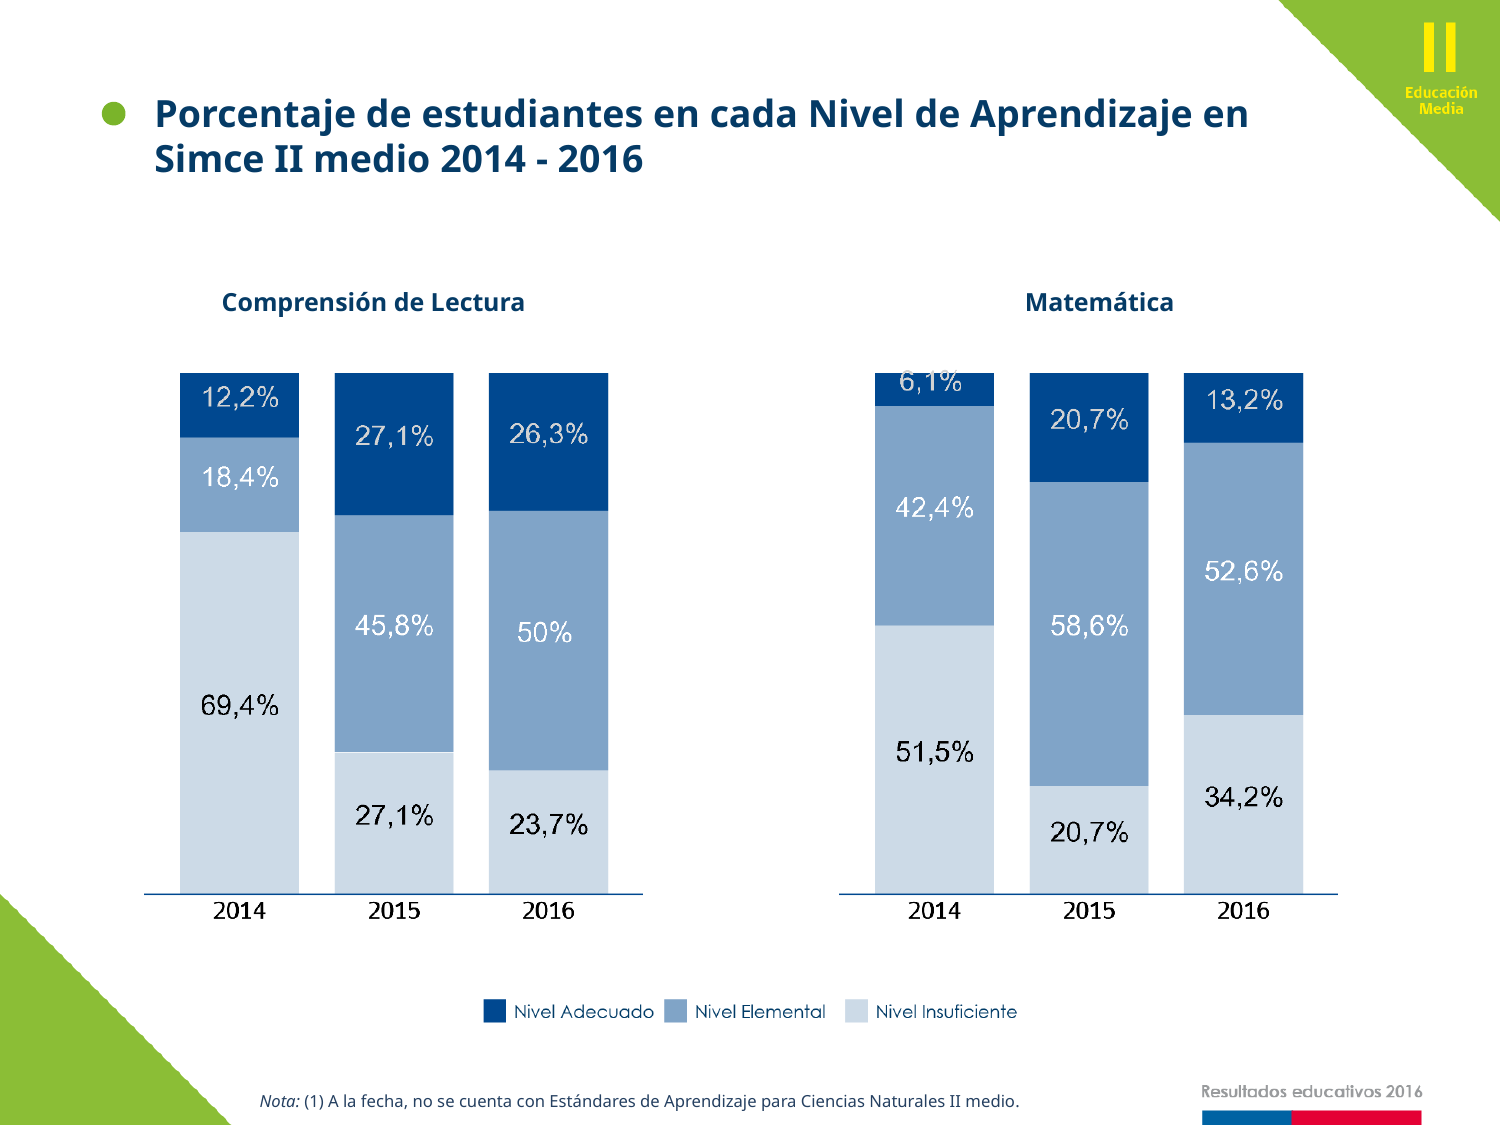

Porcentaje de estudiantes en cada Nivel de Aprendizaje en Simce II medio 2014 - 2016
Comprensión de Lectura
Matemática
Nota: (1) A la fecha, no se cuenta con Estándares de Aprendizaje para Ciencias Naturales II medio.